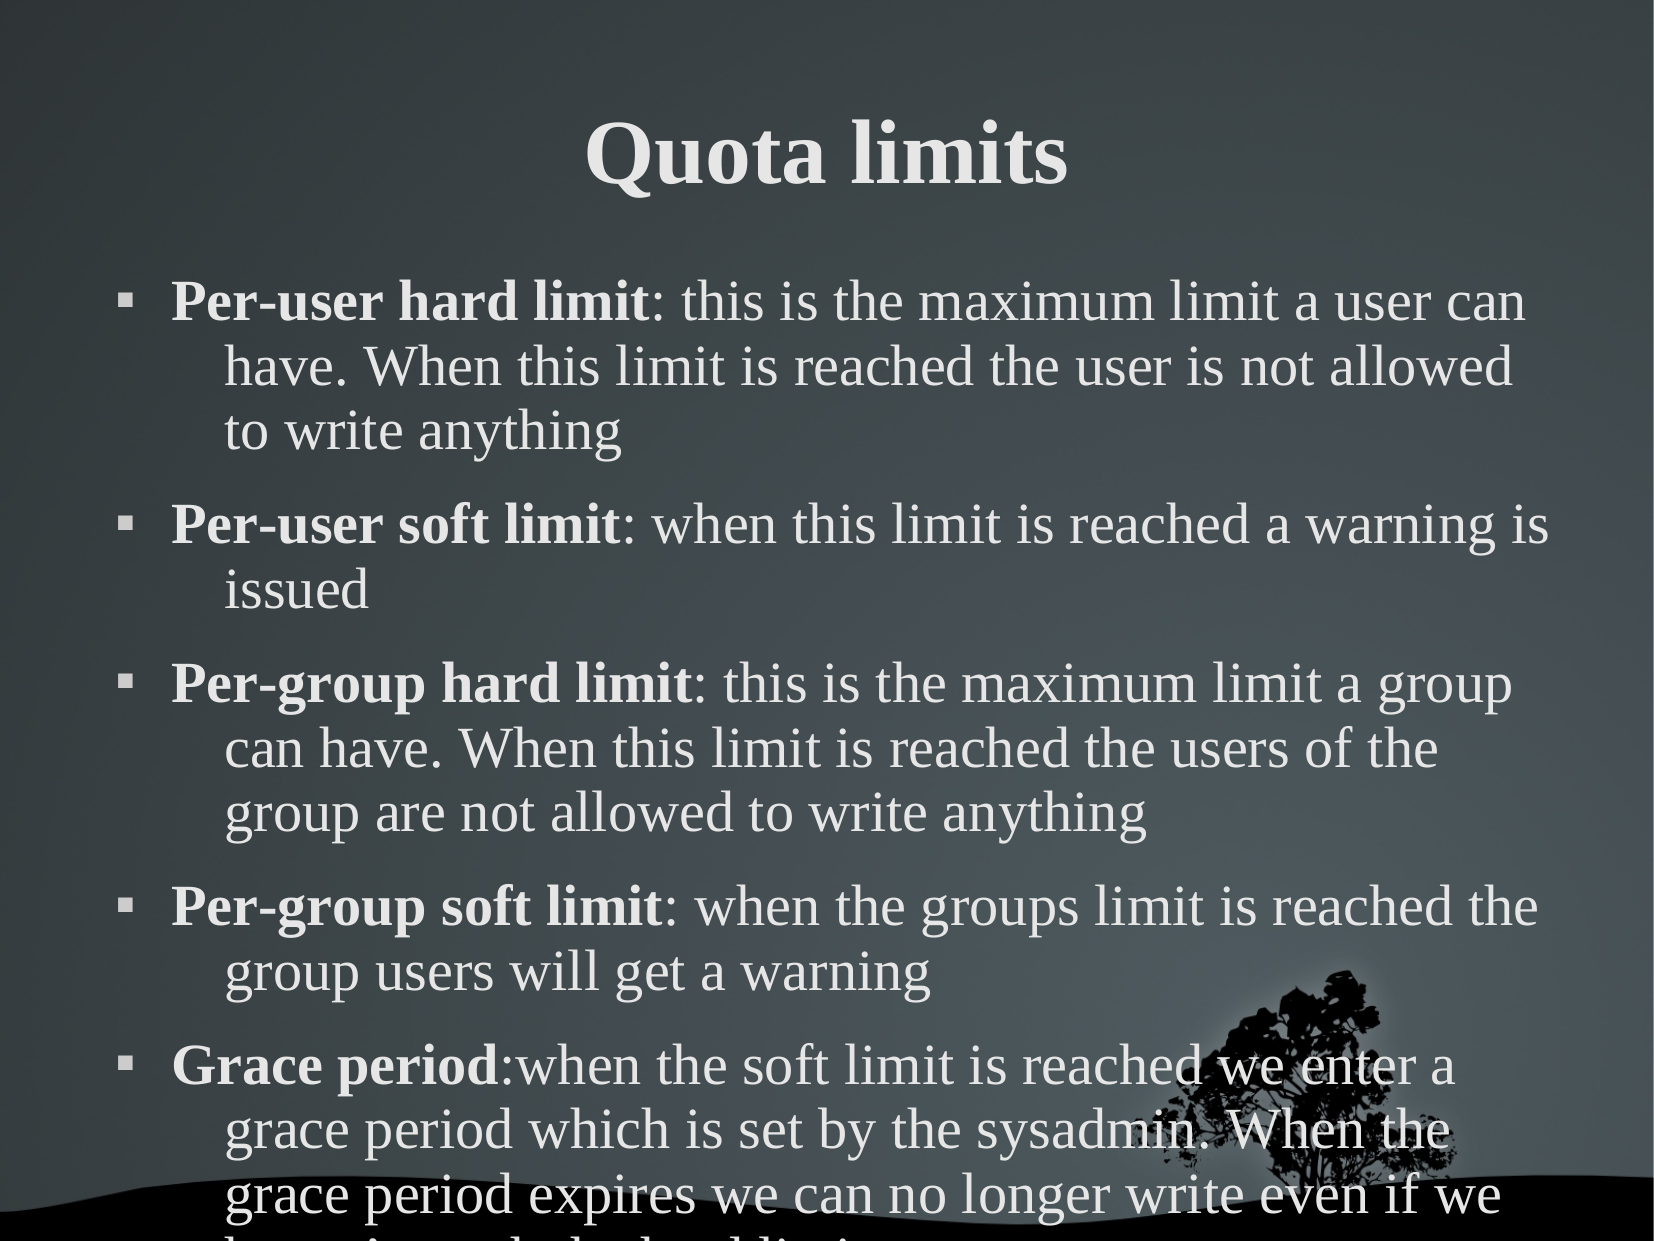

# Quota limits
Per-user hard limit: this is the maximum limit a user can have. When this limit is reached the user is not allowed to write anything
Per-user soft limit: when this limit is reached a warning is issued
Per-group hard limit: this is the maximum limit a group can have. When this limit is reached the users of the group are not allowed to write anything
Per-group soft limit: when the groups limit is reached the group users will get a warning
Grace period:when the soft limit is reached we enter a grace period which is set by the sysadmin. When the grace period expires we can no longer write even if we haven’t reach the hard limit yet